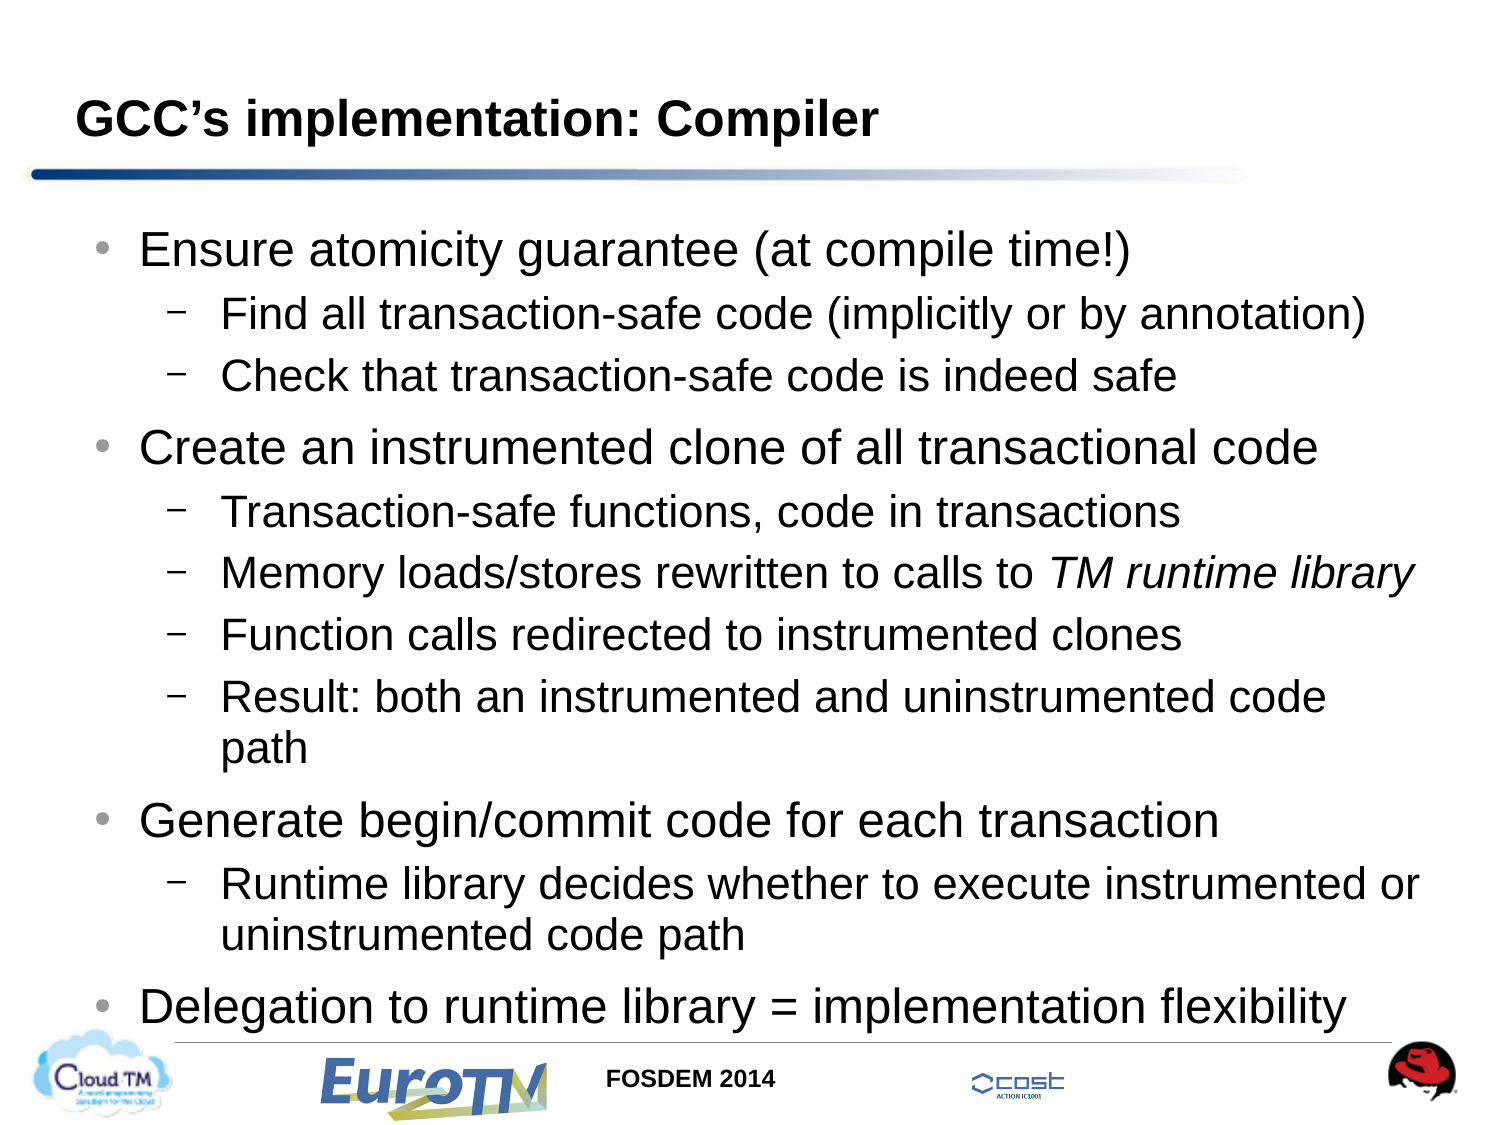

# GCC’s implementation: Compiler
Ensure atomicity guarantee (at compile time!)
Find all transaction-safe code (implicitly or by annotation)
Check that transaction-safe code is indeed safe
Create an instrumented clone of all transactional code
Transaction-safe functions, code in transactions
Memory loads/stores rewritten to calls to TM runtime library
Function calls redirected to instrumented clones
Result: both an instrumented and uninstrumented code path
Generate begin/commit code for each transaction
Runtime library decides whether to execute instrumented or uninstrumented code path
Delegation to runtime library = implementation flexibility